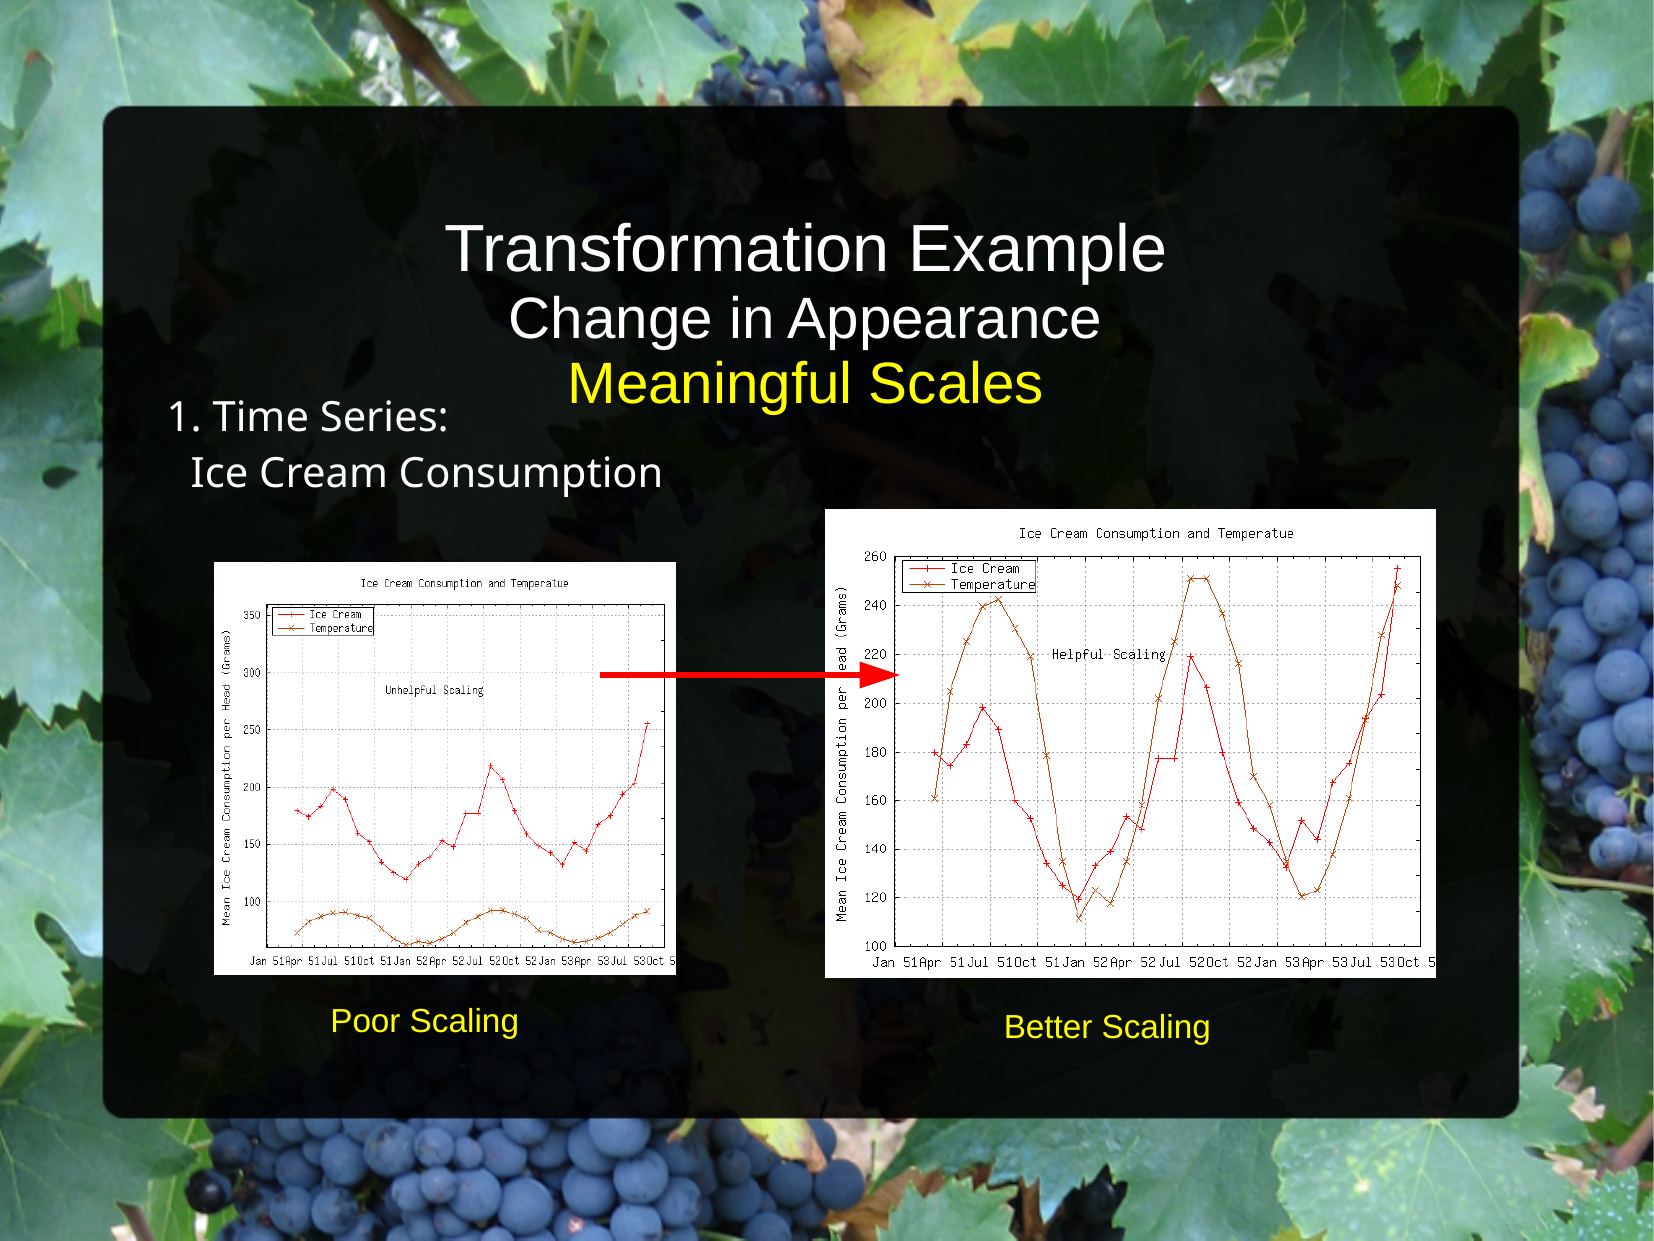

# Transformation Example Change in Appearance Meaningful Scales
. Time Series:
Ice Cream Consumption
Poor Scaling
Better Scaling